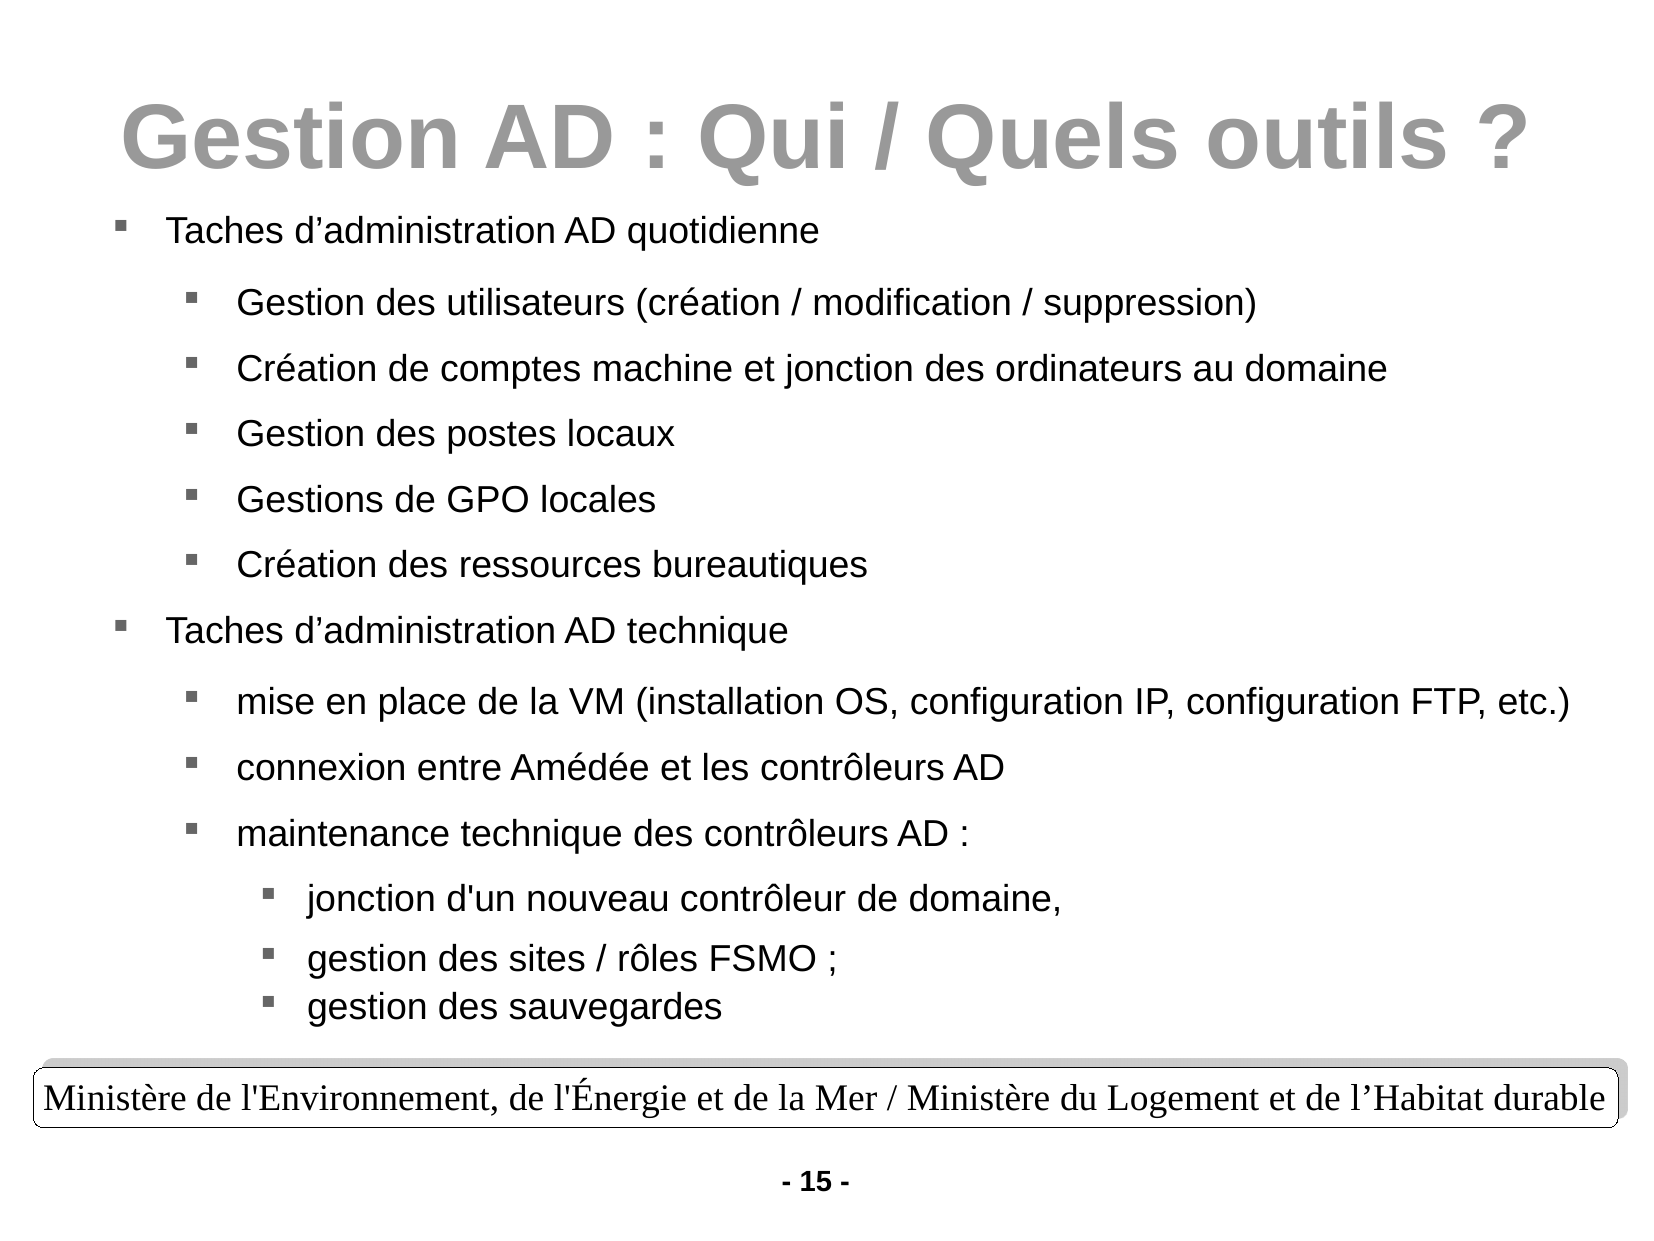

# Gestion AD : Qui / Quels outils ?
Taches d’administration AD quotidienne
Gestion des utilisateurs (création / modification / suppression)
Création de comptes machine et jonction des ordinateurs au domaine
Gestion des postes locaux
Gestions de GPO locales
Création des ressources bureautiques
Taches d’administration AD technique
mise en place de la VM (installation OS, configuration IP, configuration FTP, etc.)
connexion entre Amédée et les contrôleurs AD
maintenance technique des contrôleurs AD :
jonction d'un nouveau contrôleur de domaine,
gestion des sites / rôles FSMO ;
gestion des sauvegardes